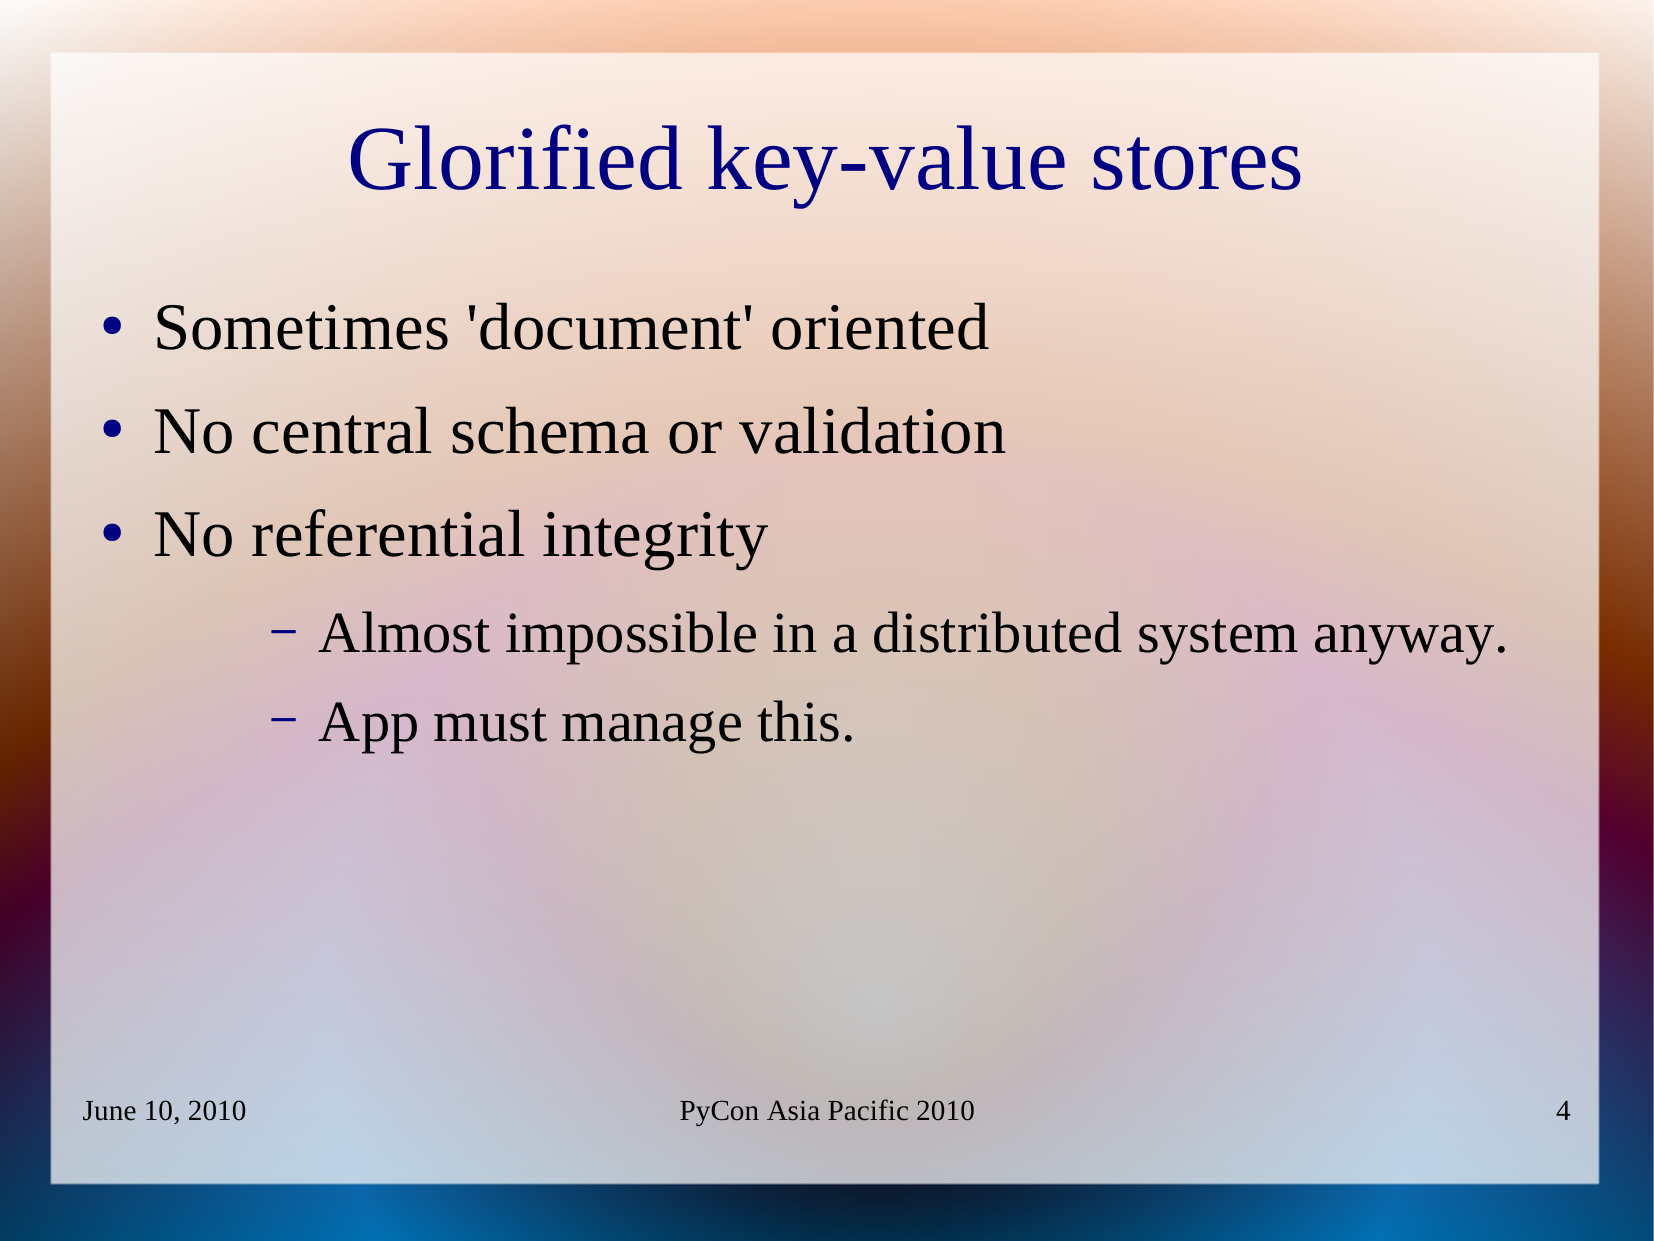

# Glorified key-value stores
Sometimes 'document' oriented
No central schema or validation
No referential integrity
Almost impossible in a distributed system anyway.
App must manage this.
June 10, 2010
PyCon Asia Pacific 2010
4